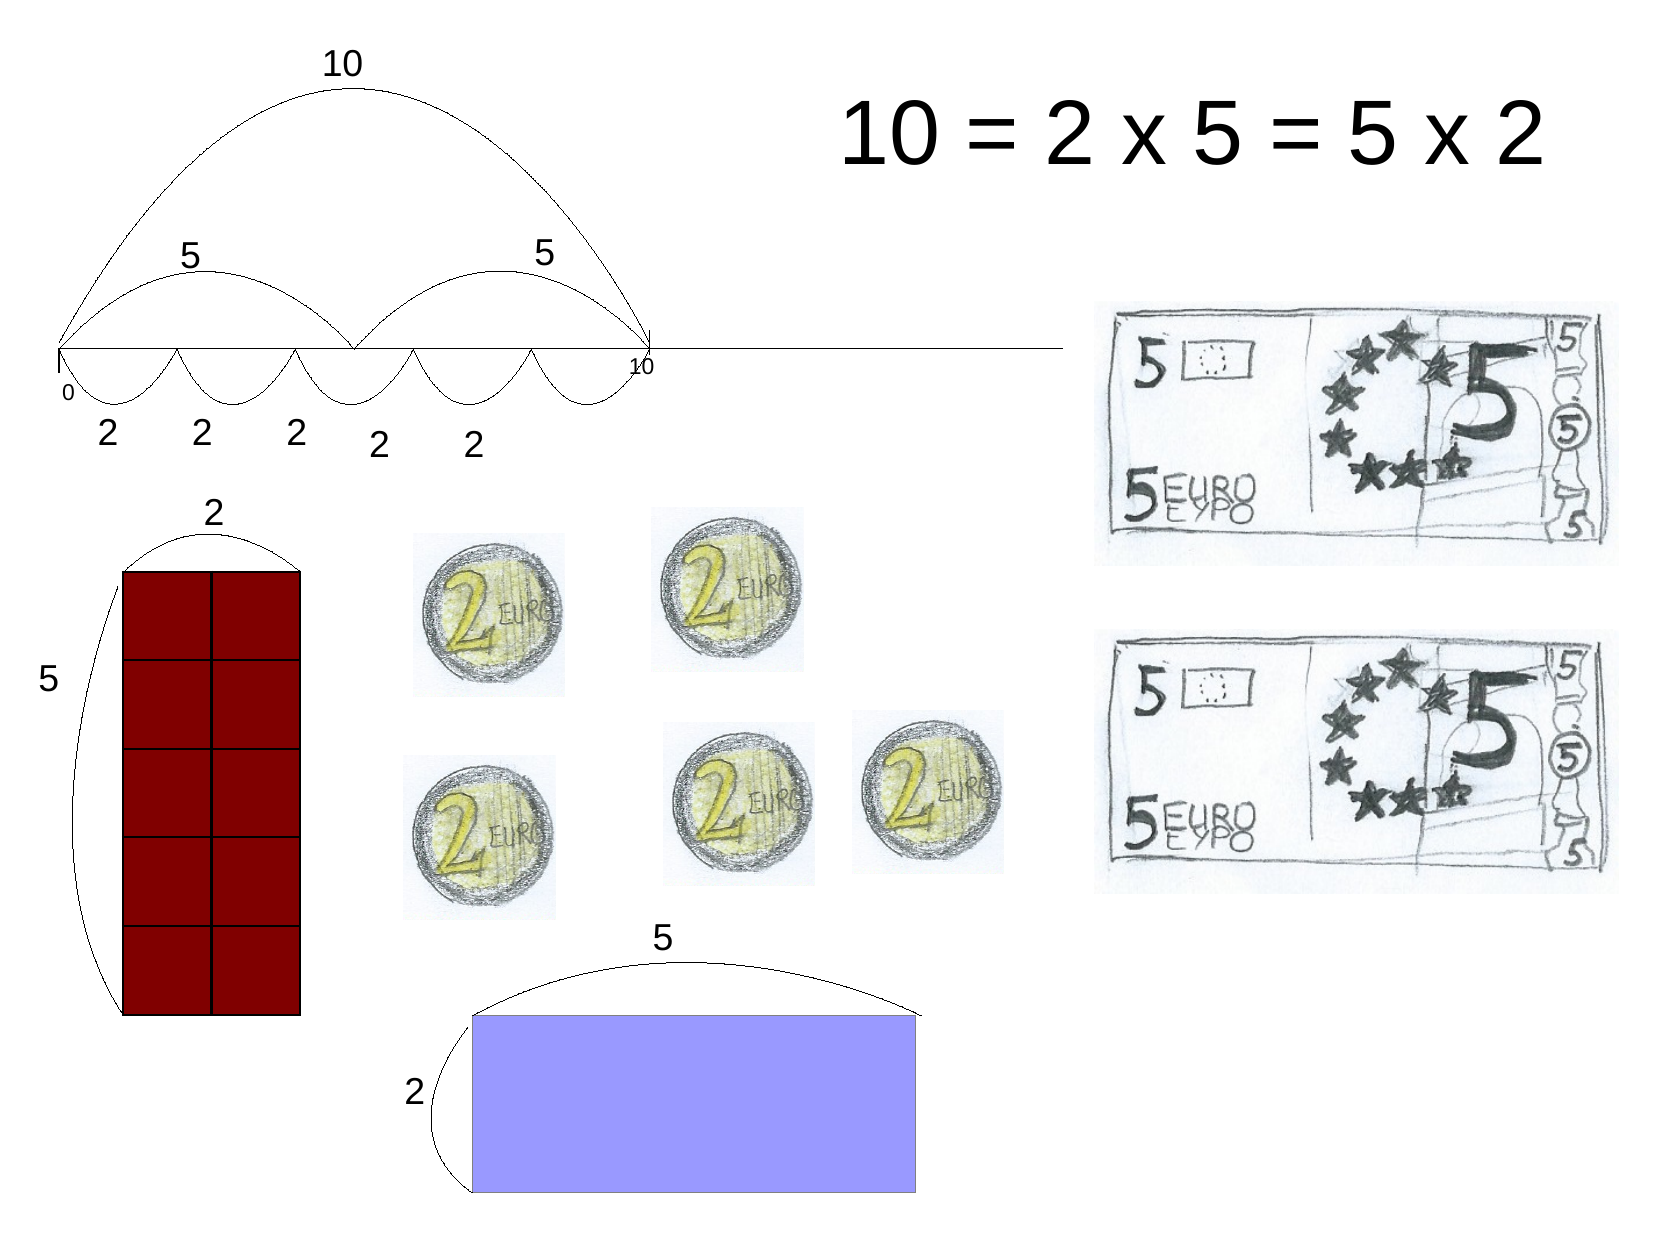

# 10 = 2 x 5 = 5 x 2
10
5
5
10
0
2
2
2
2
2
2
| | |
| --- | --- |
| | |
| | |
| | |
| | |
5
5
2